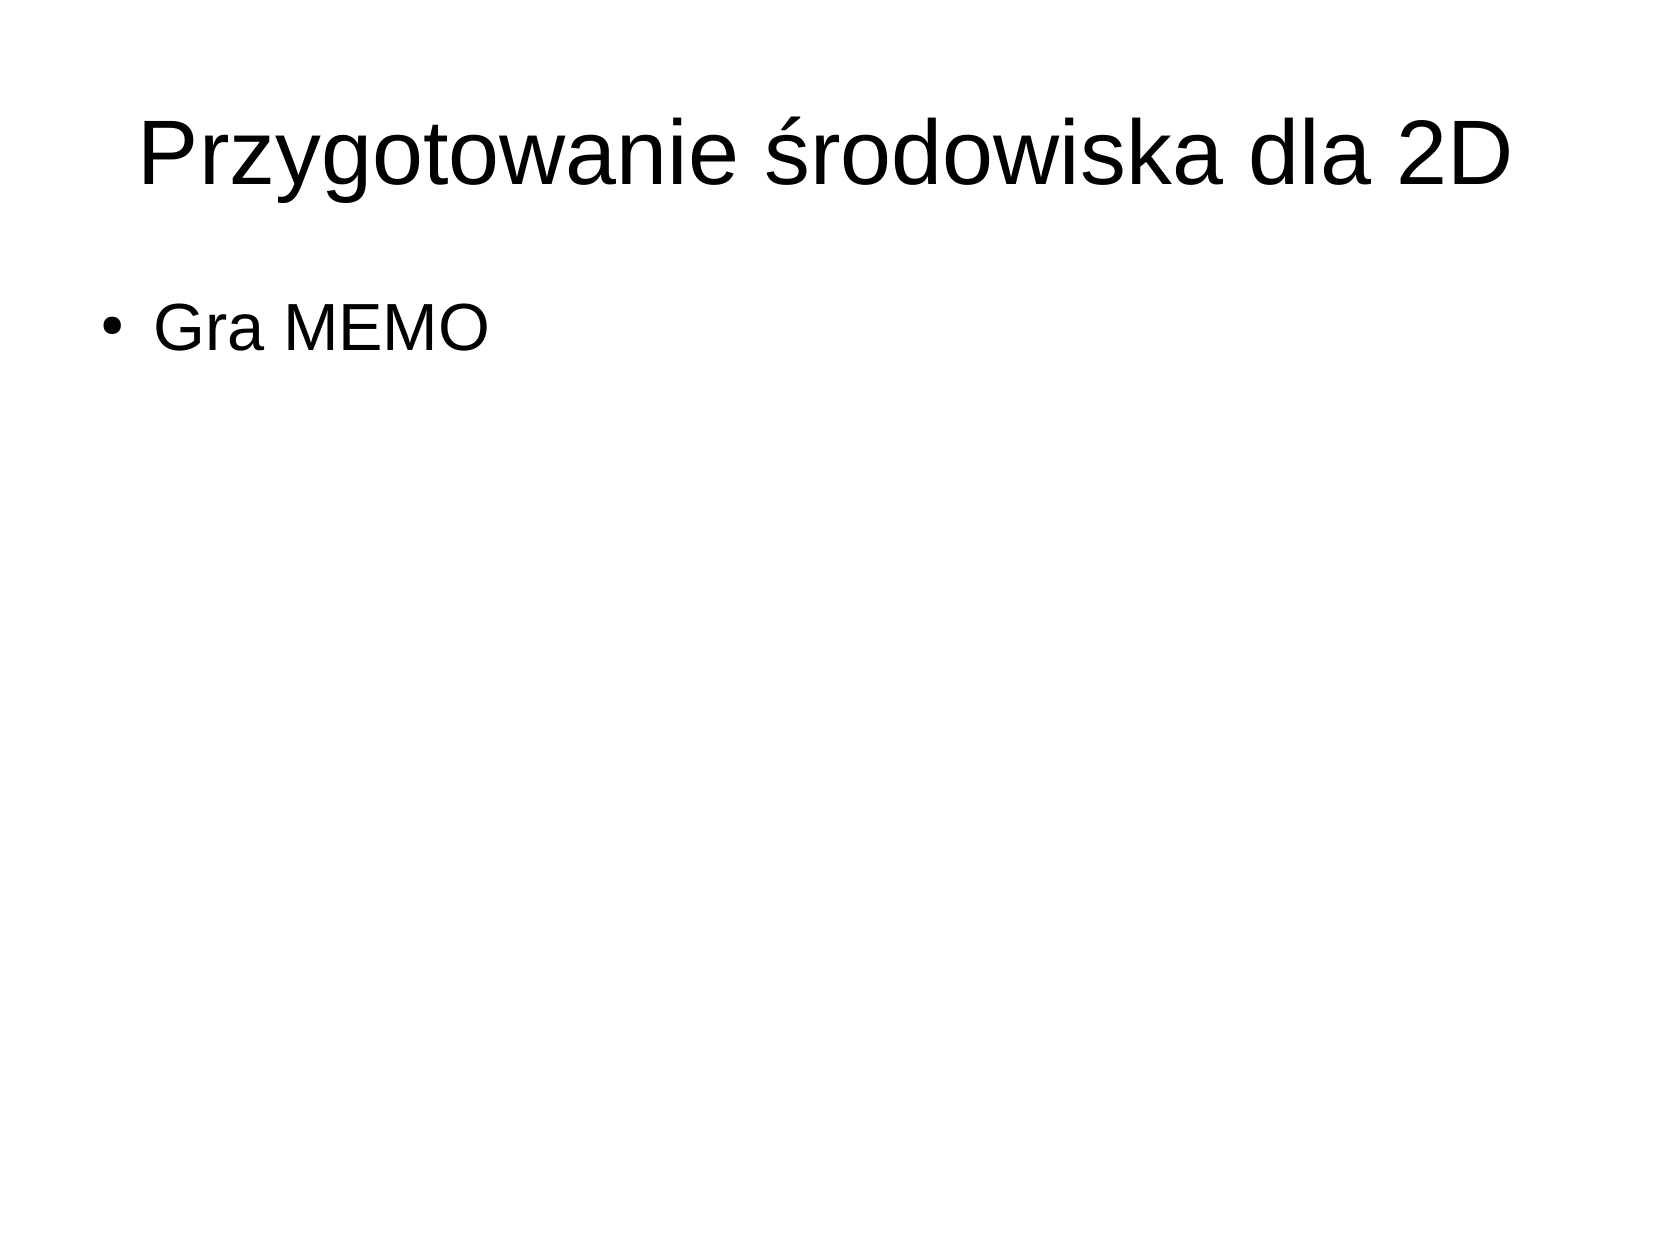

# Przygotowanie środowiska dla 2D
Gra MEMO